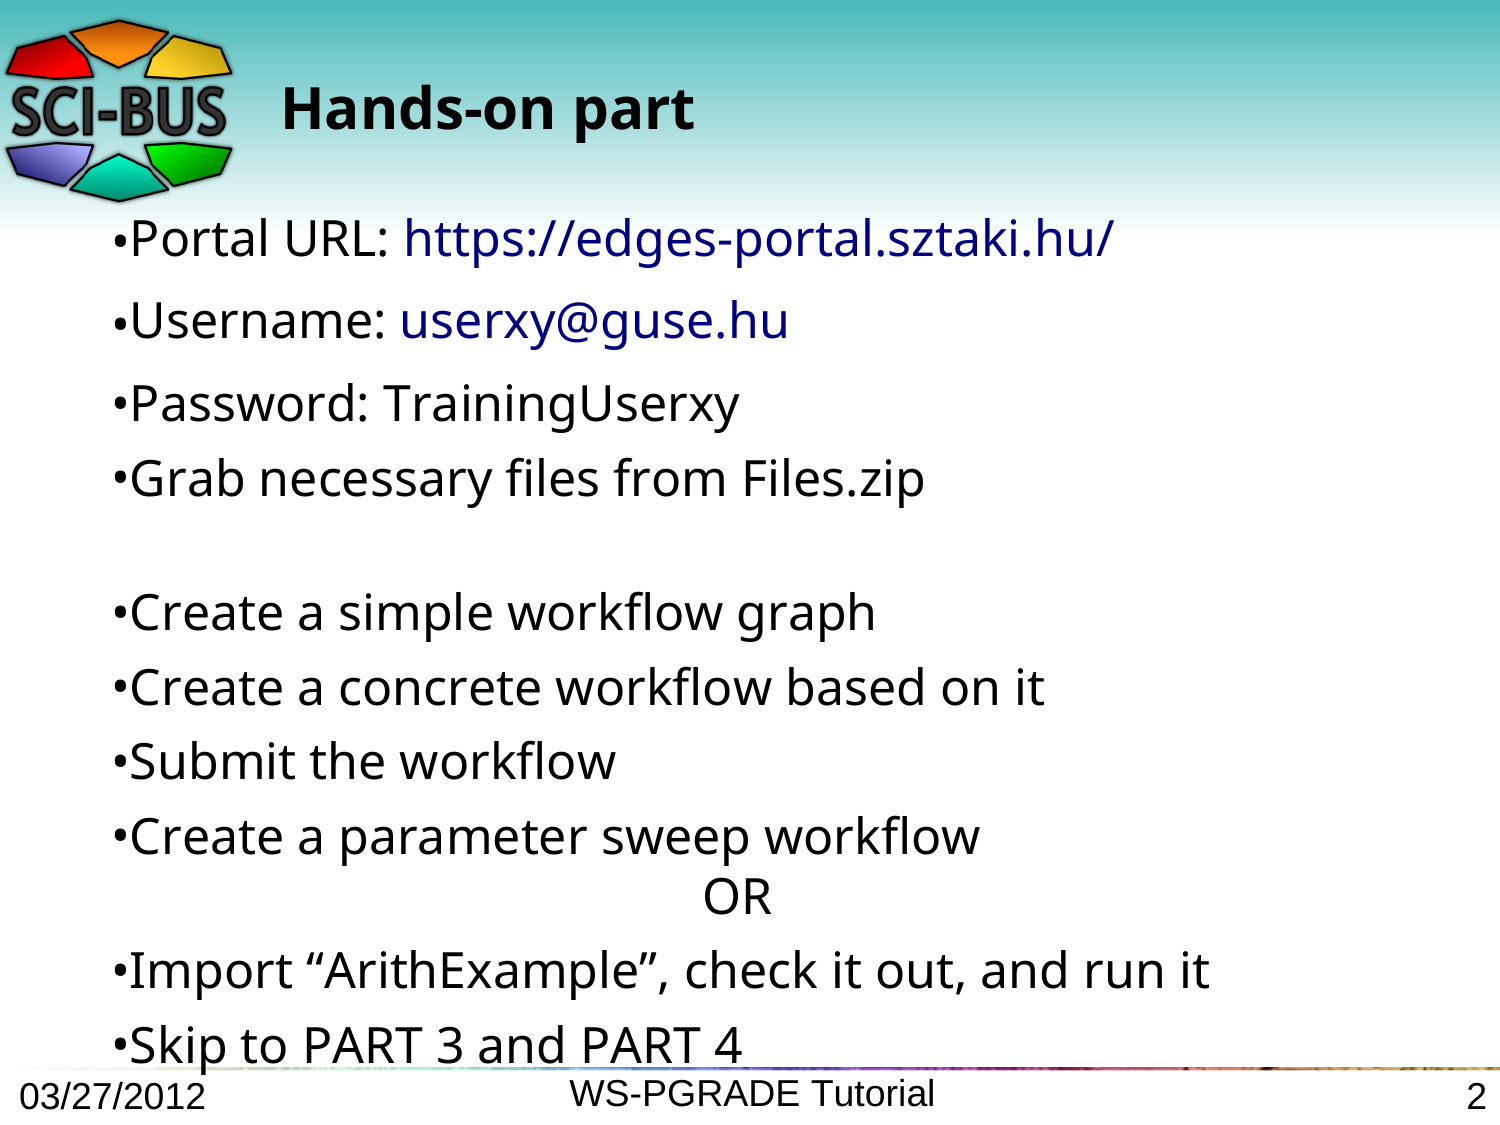

# Hands-on part
Portal URL: https://edges-portal.sztaki.hu/
Username: userxy@guse.hu
Password: TrainingUserxy
Grab necessary files from Files.zip
Create a simple workflow graph
Create a concrete workflow based on it
Submit the workflow
Create a parameter sweep workflow
				OR
Import “ArithExample”, check it out, and run it
Skip to PART 3 and PART 4
Footer
5/29/2006
2